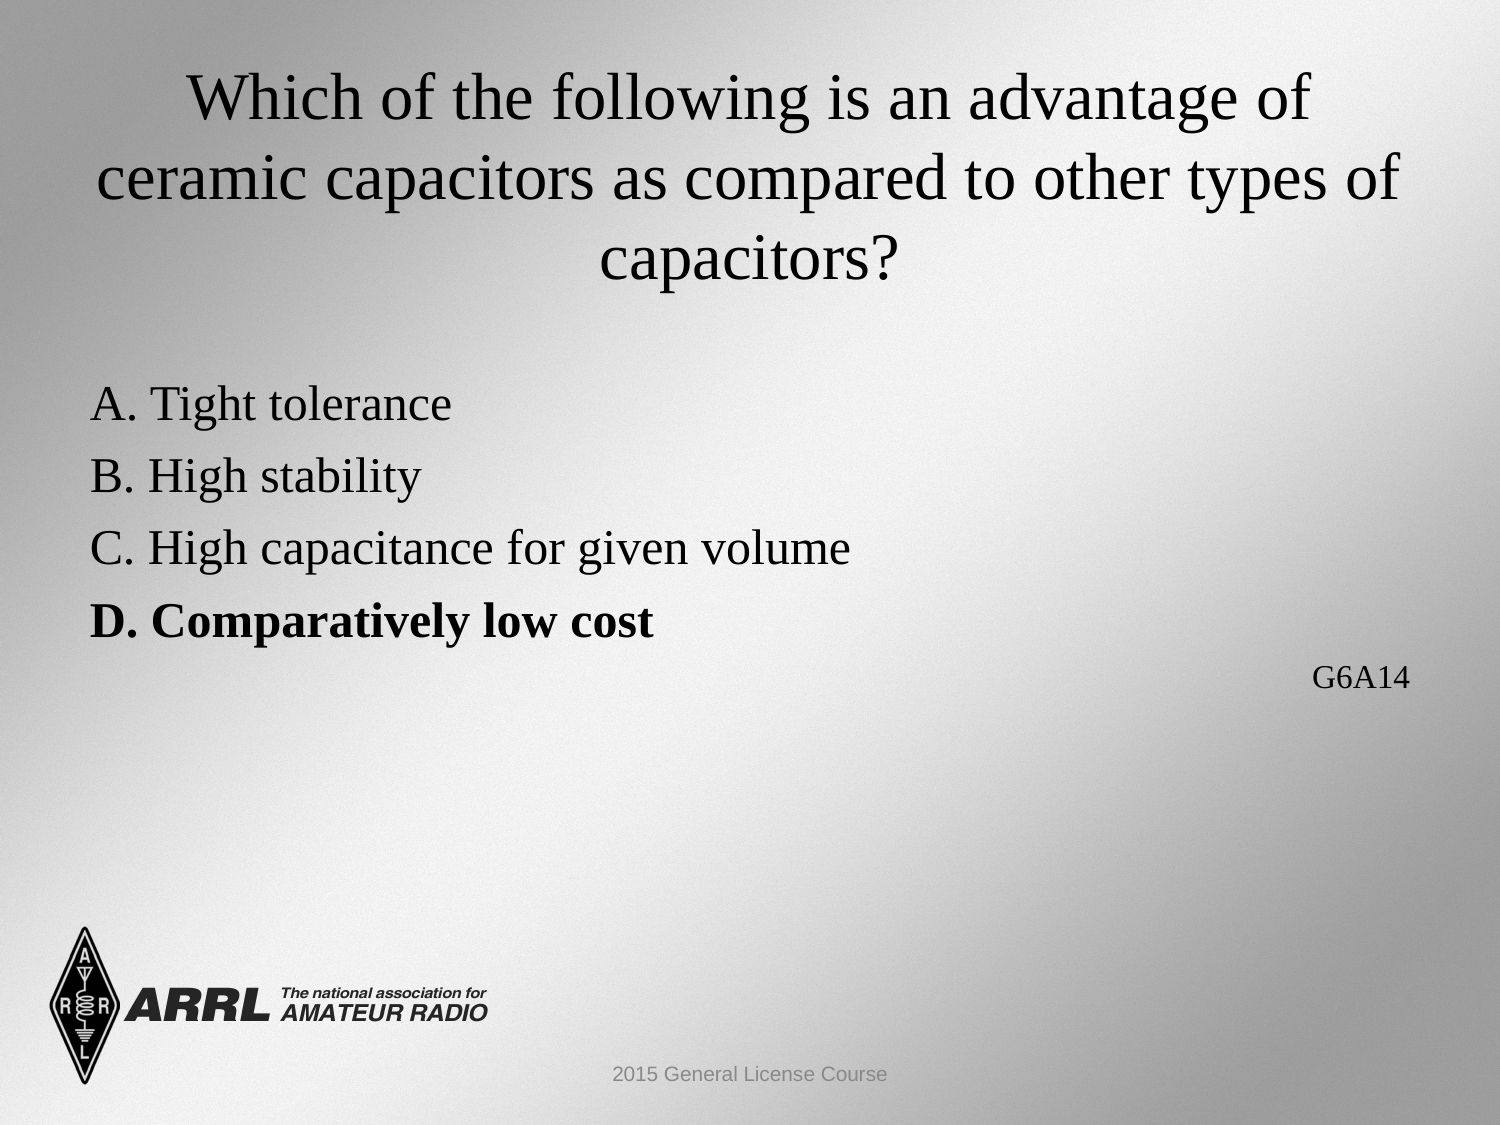

# Which of the following is an advantage of ceramic capacitors as compared to other types of capacitors?
A. Tight tolerance
B. High stability
C. High capacitance for given volume
D. Comparatively low cost
 G6A14
2015 General License Course